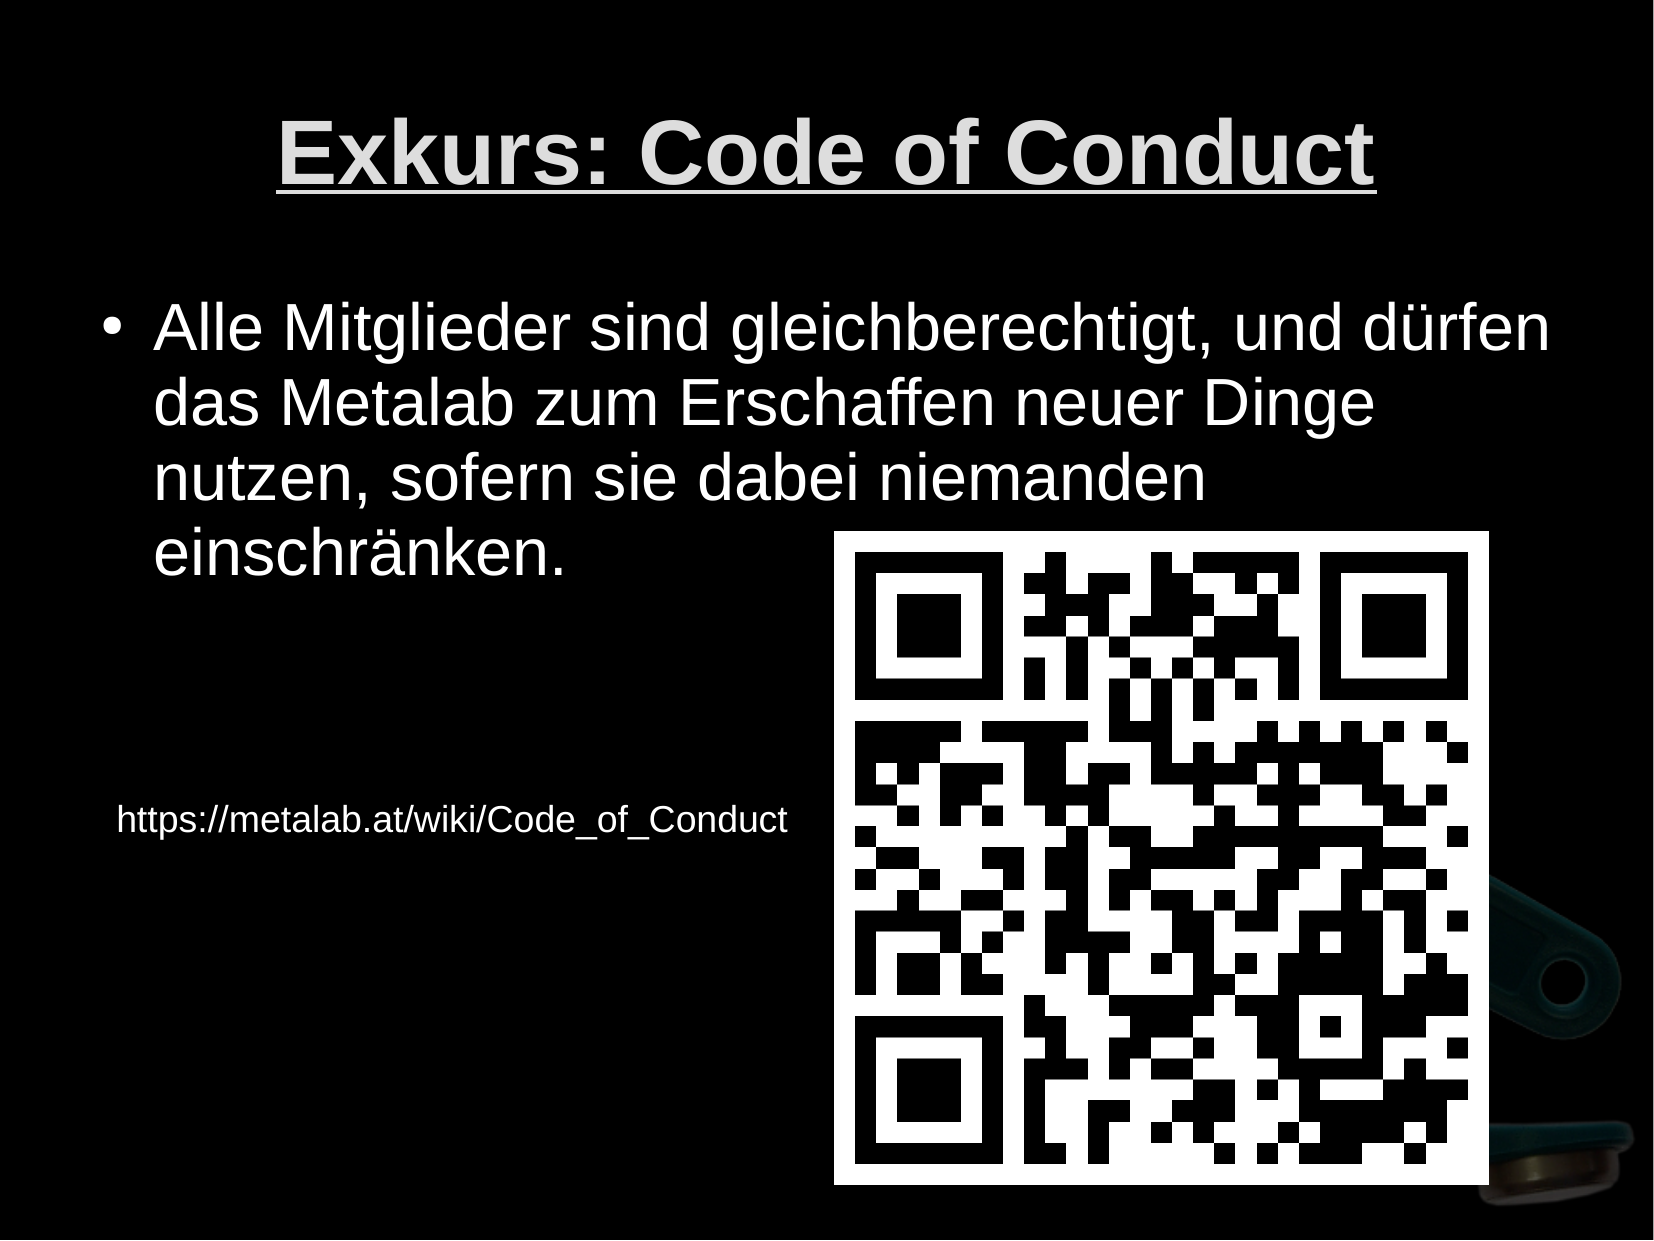

# Exkurs: Code of Conduct
Alle Mitglieder sind gleichberechtigt, und dürfen das Metalab zum Erschaffen neuer Dinge nutzen, sofern sie dabei niemanden einschränken.
https://metalab.at/wiki/Code_of_Conduct